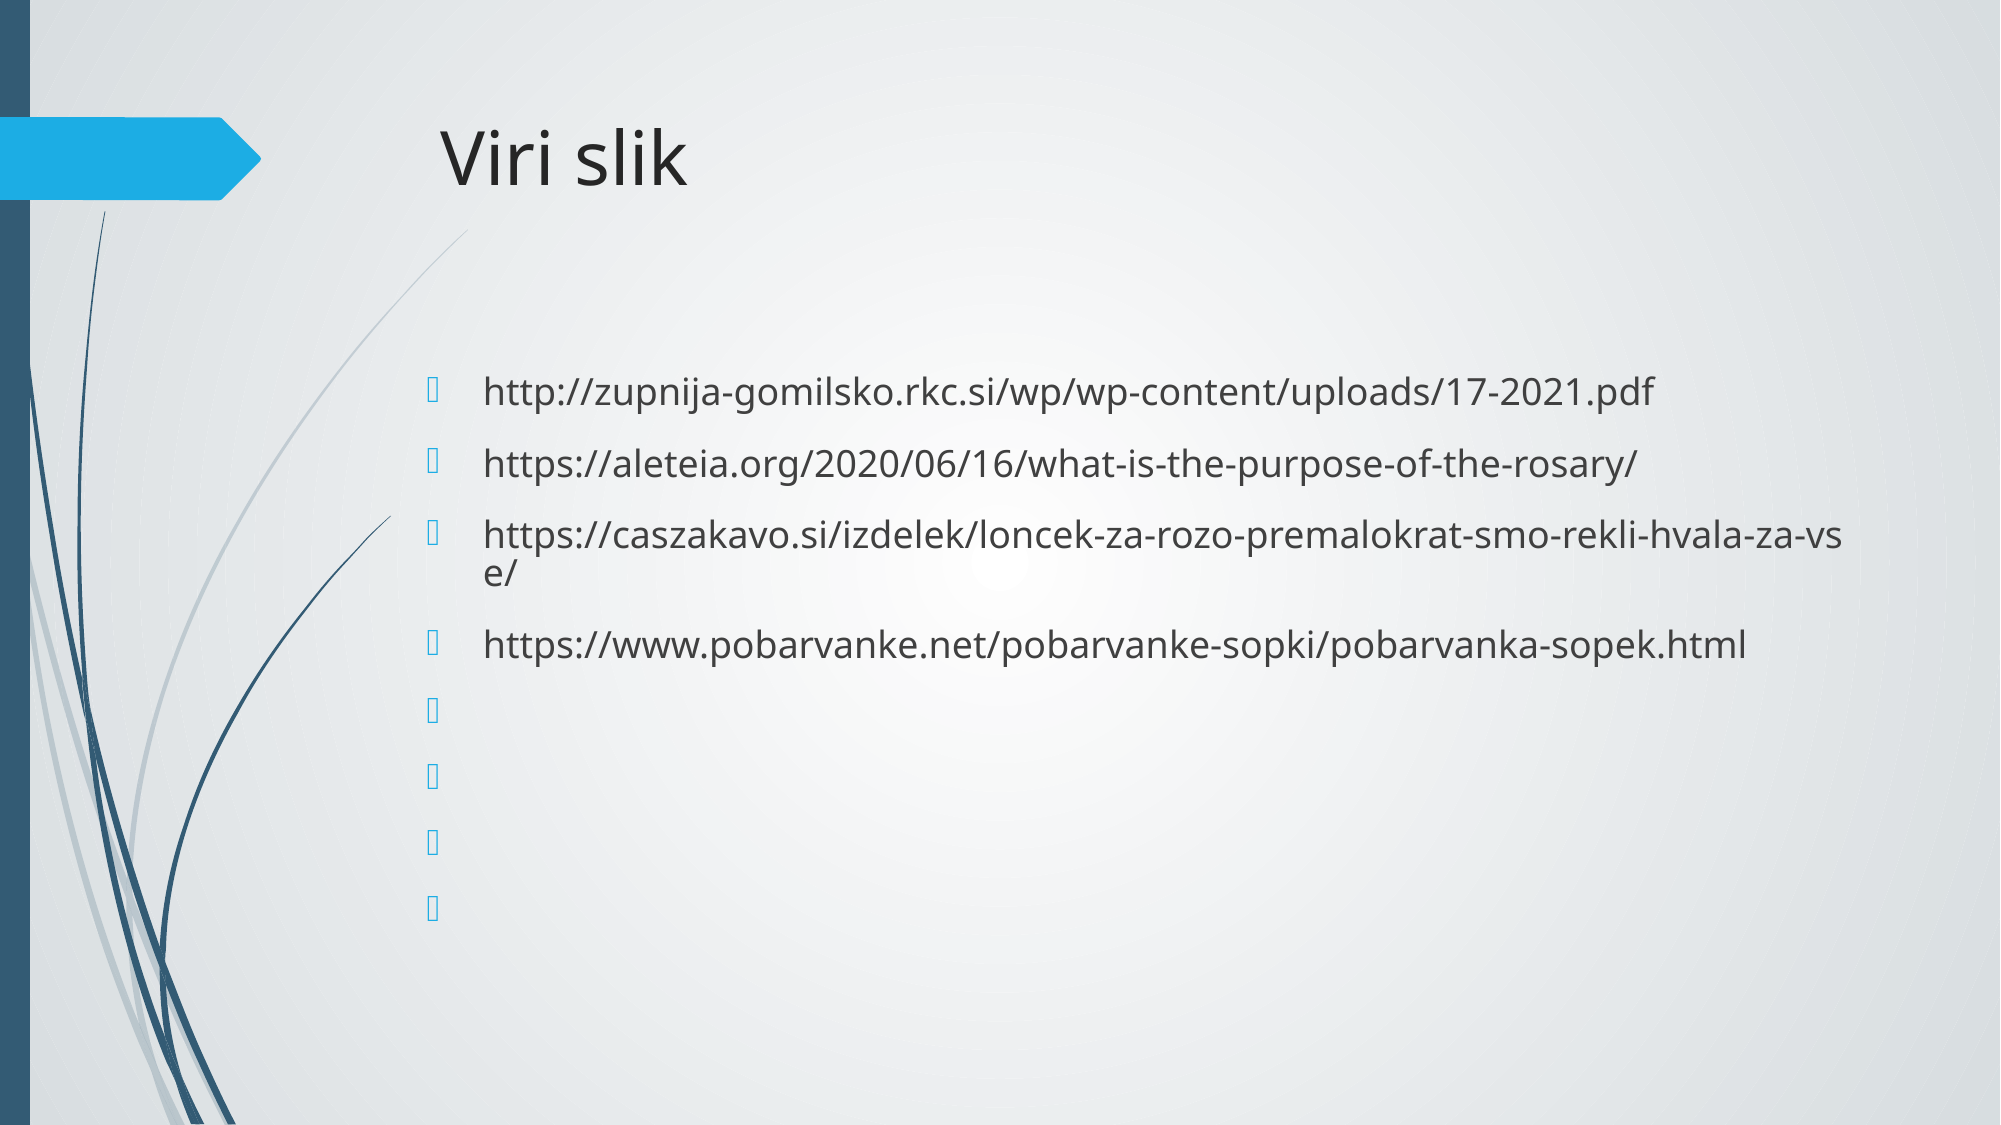

# Viri slik
http://zupnija-gomilsko.rkc.si/wp/wp-content/uploads/17-2021.pdf
https://aleteia.org/2020/06/16/what-is-the-purpose-of-the-rosary/
https://caszakavo.si/izdelek/loncek-za-rozo-premalokrat-smo-rekli-hvala-za-vse/
https://www.pobarvanke.net/pobarvanke-sopki/pobarvanka-sopek.html